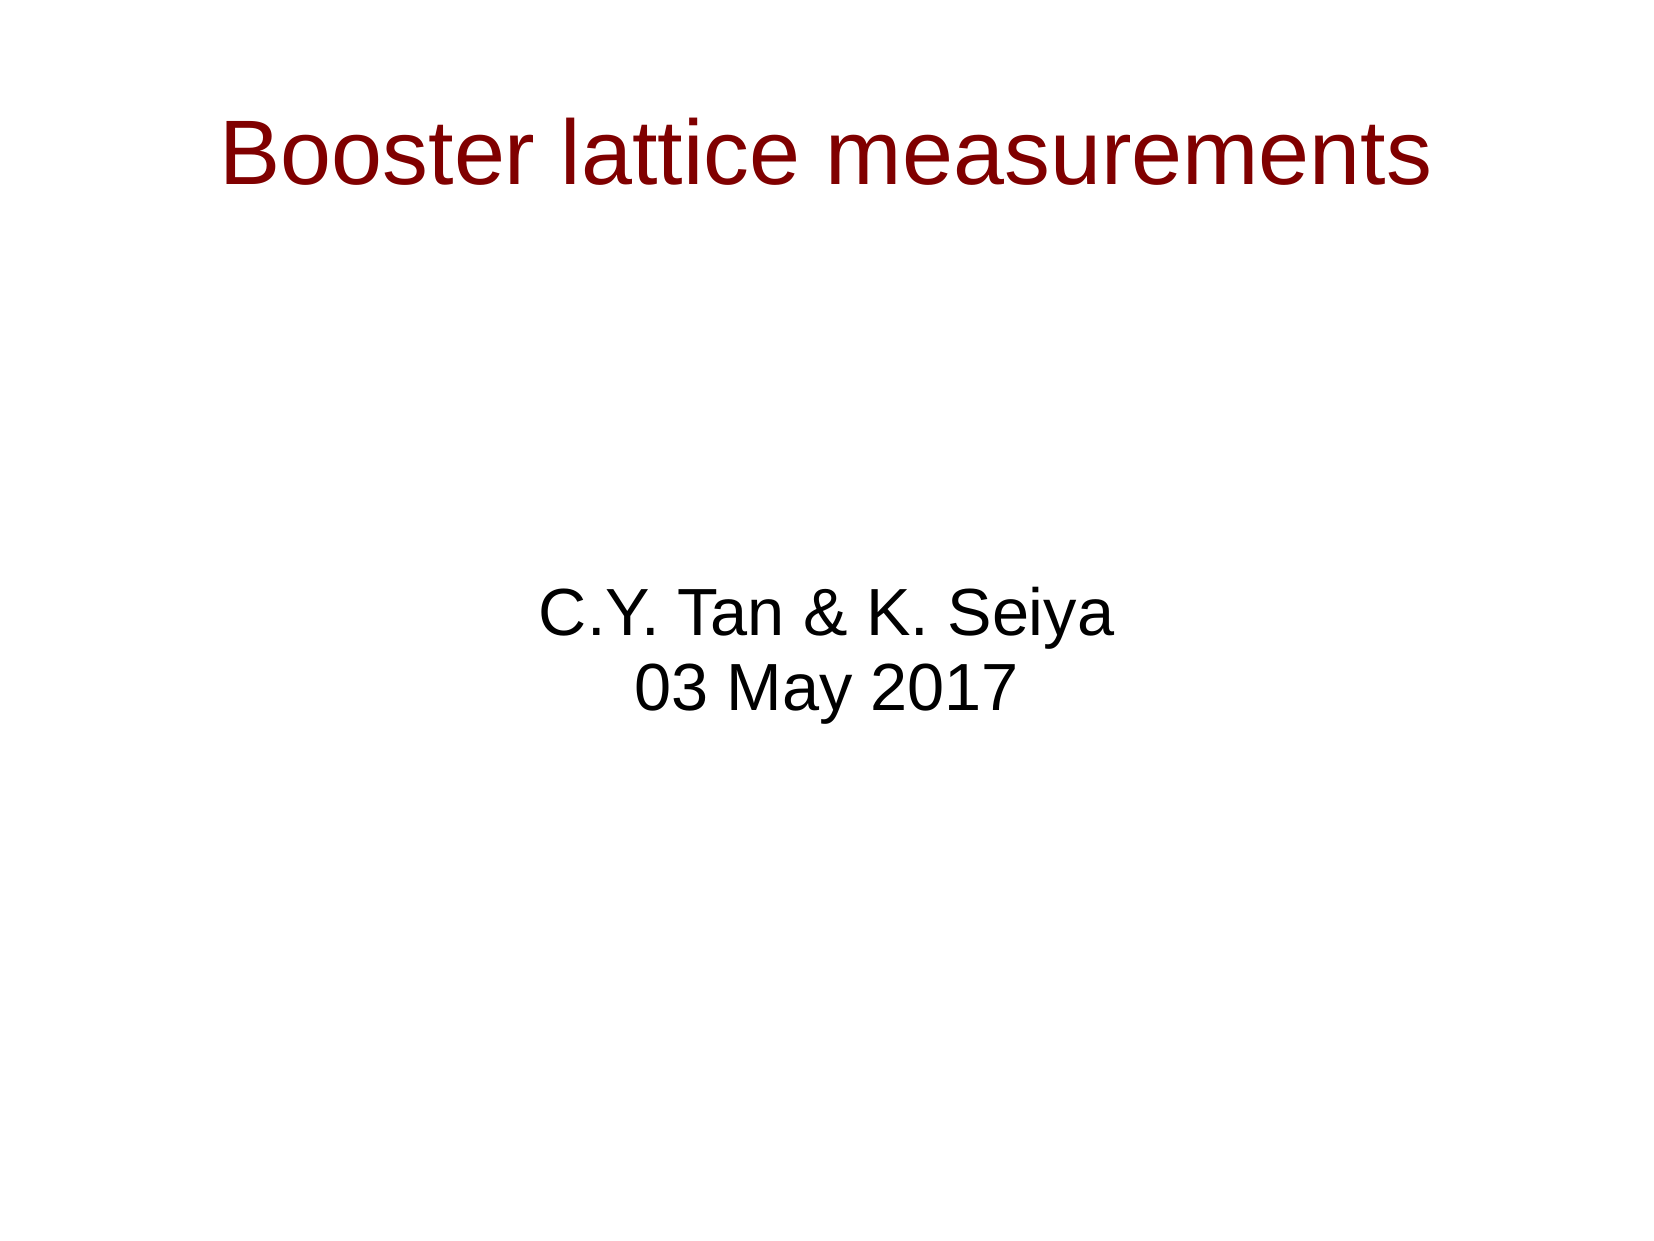

# Booster lattice measurements
C.Y. Tan & K. Seiya
03 May 2017